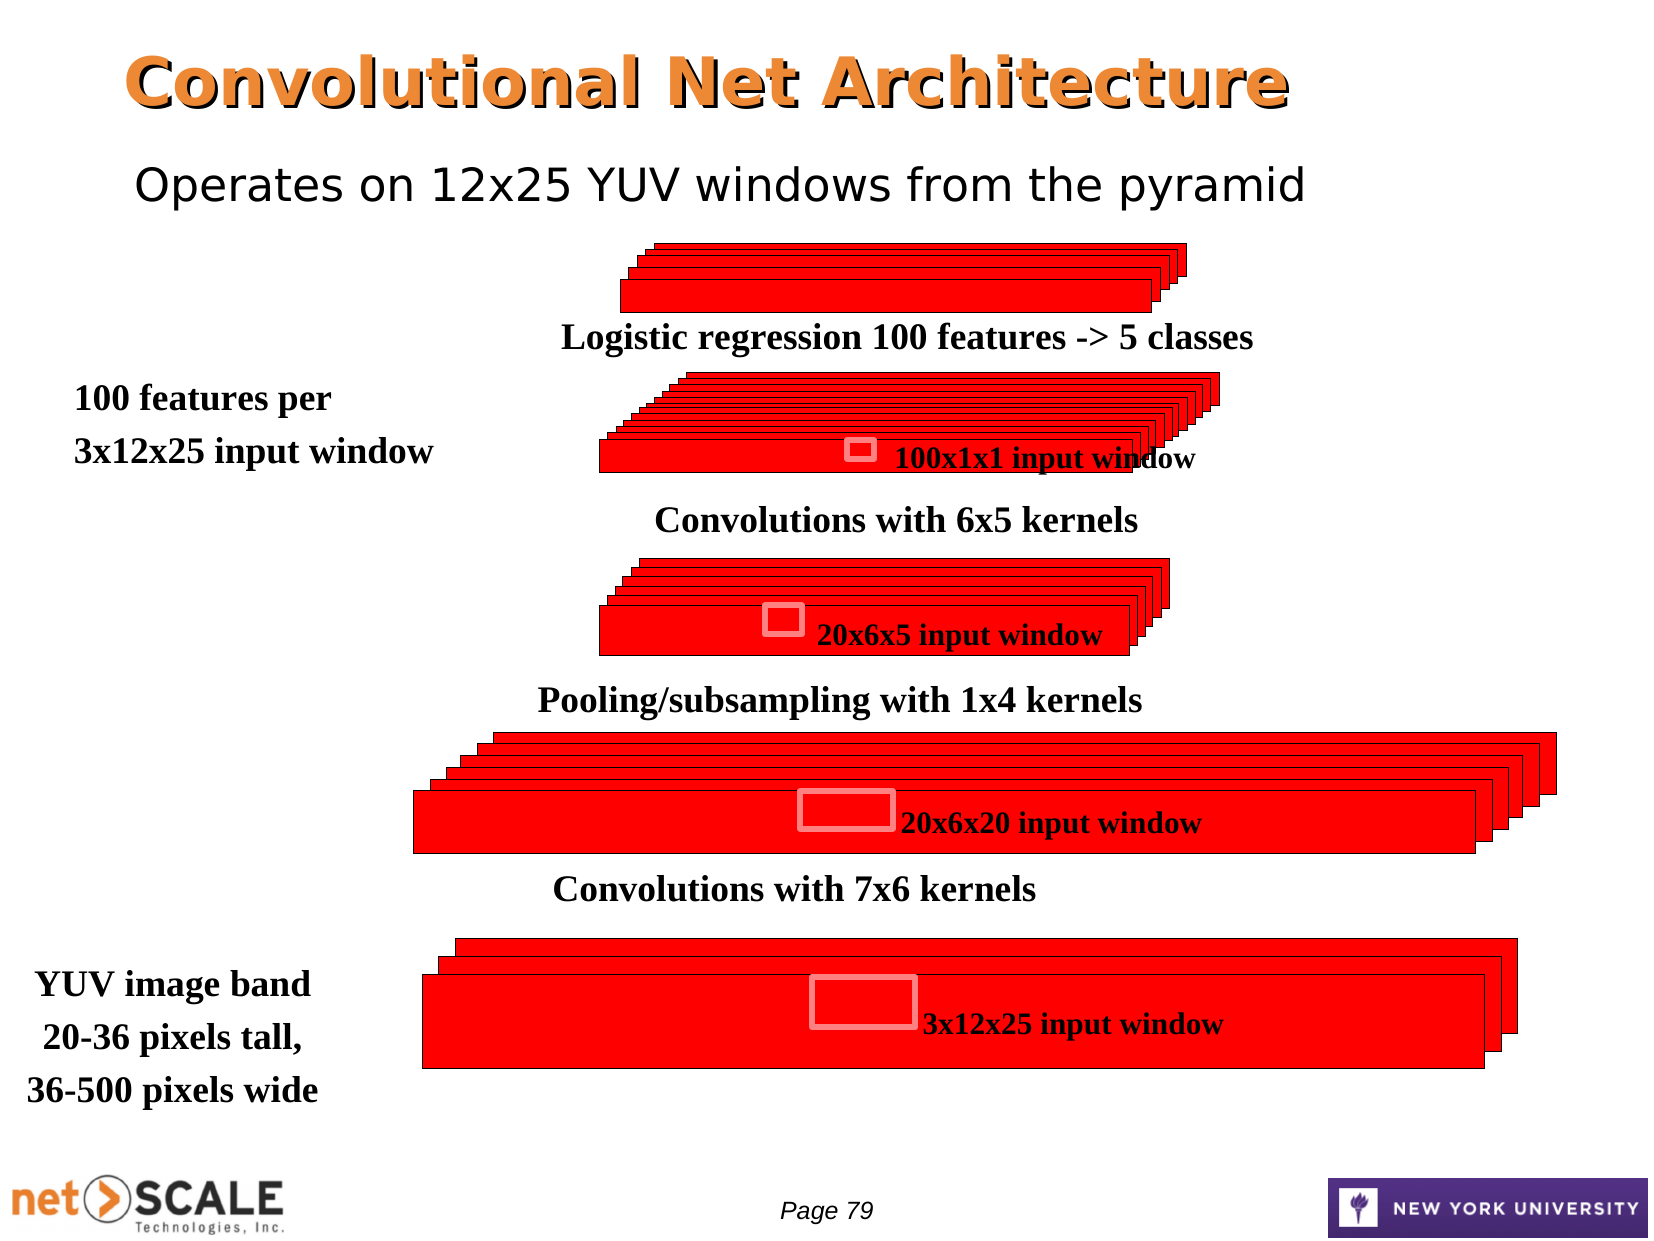

# Convolutional Net Architecture
 Operates on 12x25 YUV windows from the pyramid
Logistic regression 100 features -> 5 classes
100 features per
3x12x25 input window
100x1x1 input window
Convolutions with 6x5 kernels
20x6x5 input window
Pooling/subsampling with 1x4 kernels
20x6x20 input window
Convolutions with 7x6 kernels
YUV image band
20-36 pixels tall,
36-500 pixels wide
3x12x25 input window